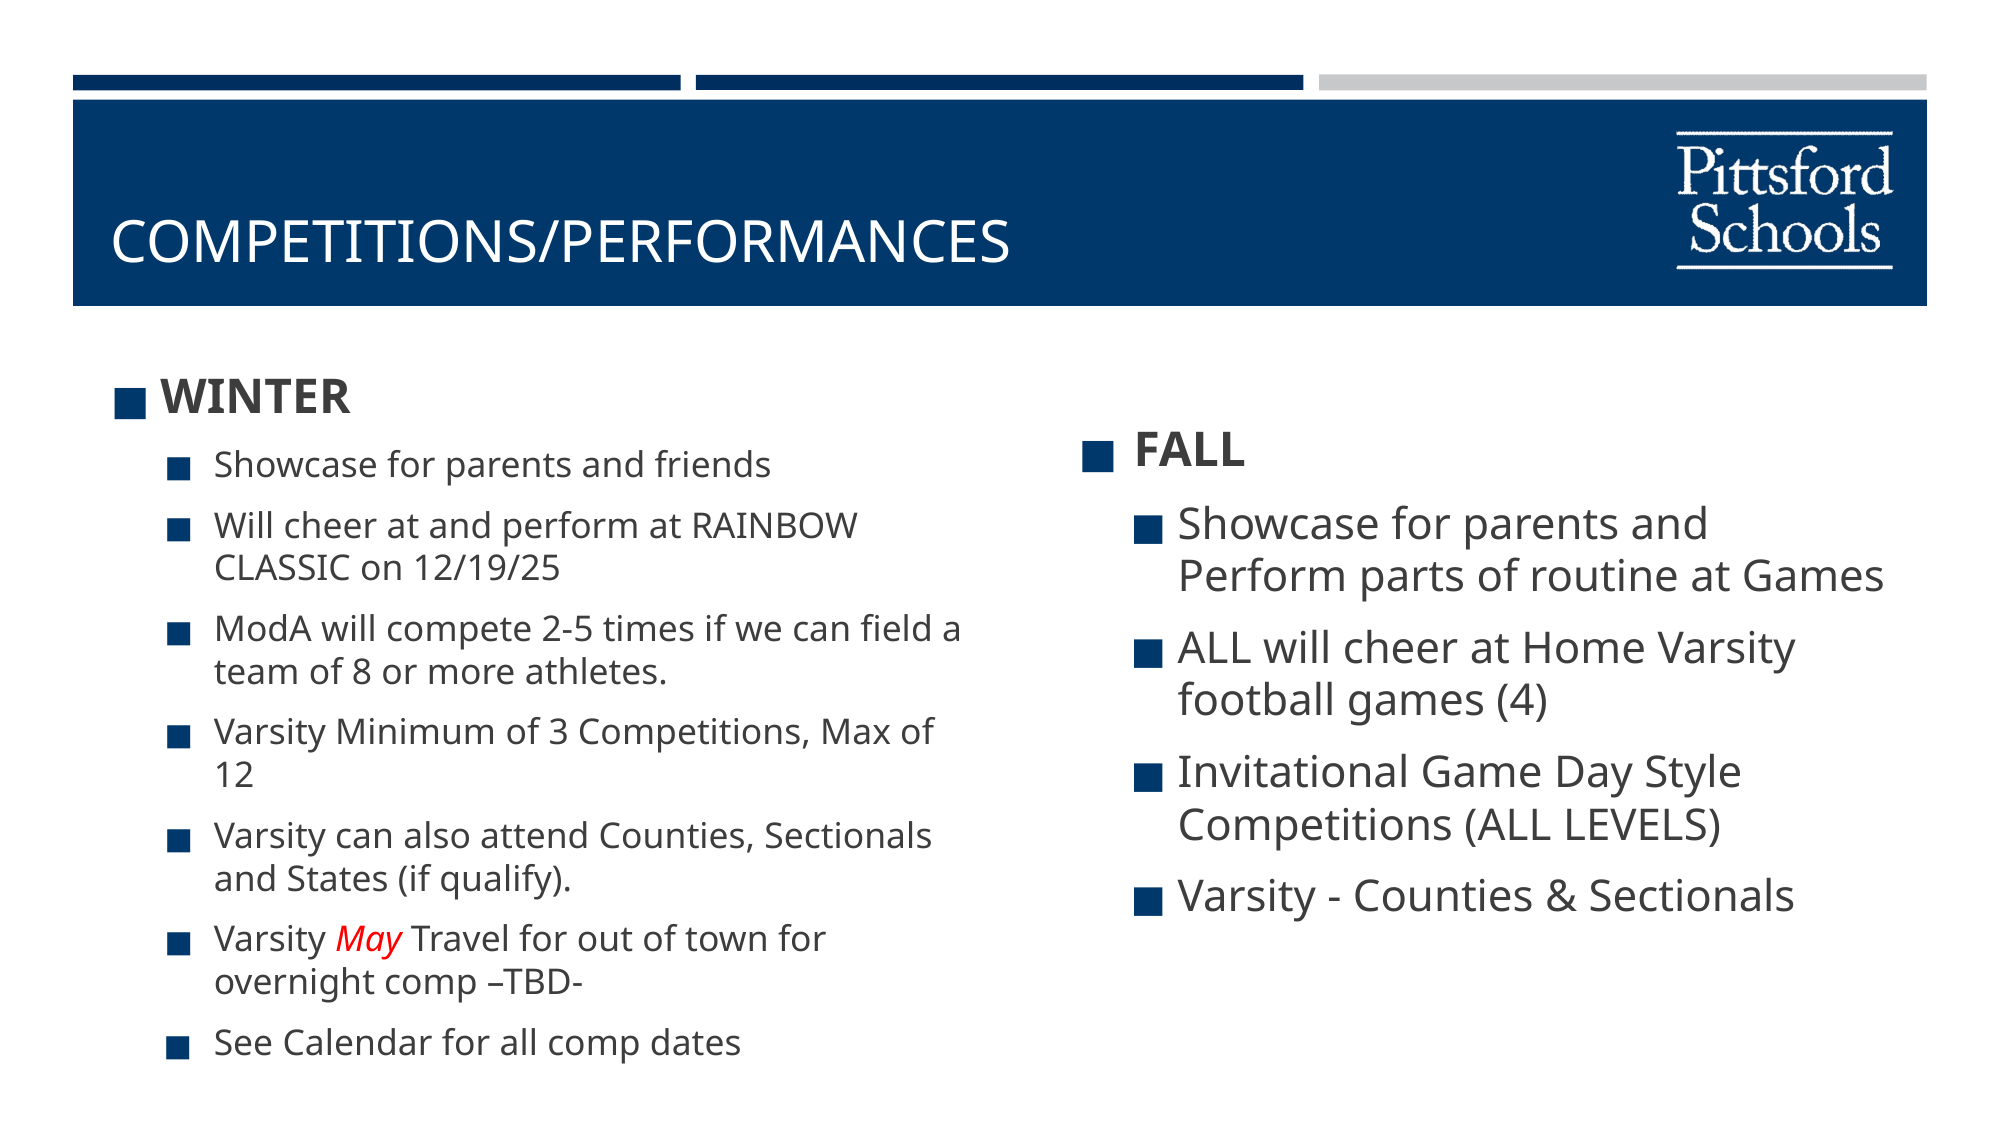

# COMPETITIONS/PERFORMANCES
FALL
Showcase for parents and Perform parts of routine at Games
ALL will cheer at Home Varsity football games (4)
Invitational Game Day Style Competitions (ALL LEVELS)
Varsity - Counties & Sectionals
WINTER
Showcase for parents and friends
Will cheer at and perform at RAINBOW CLASSIC on 12/19/25
ModA will compete 2-5 times if we can field a team of 8 or more athletes.
Varsity Minimum of 3 Competitions, Max of 12
Varsity can also attend Counties, Sectionals and States (if qualify).
Varsity May Travel for out of town for overnight comp –TBD-
See Calendar for all comp dates